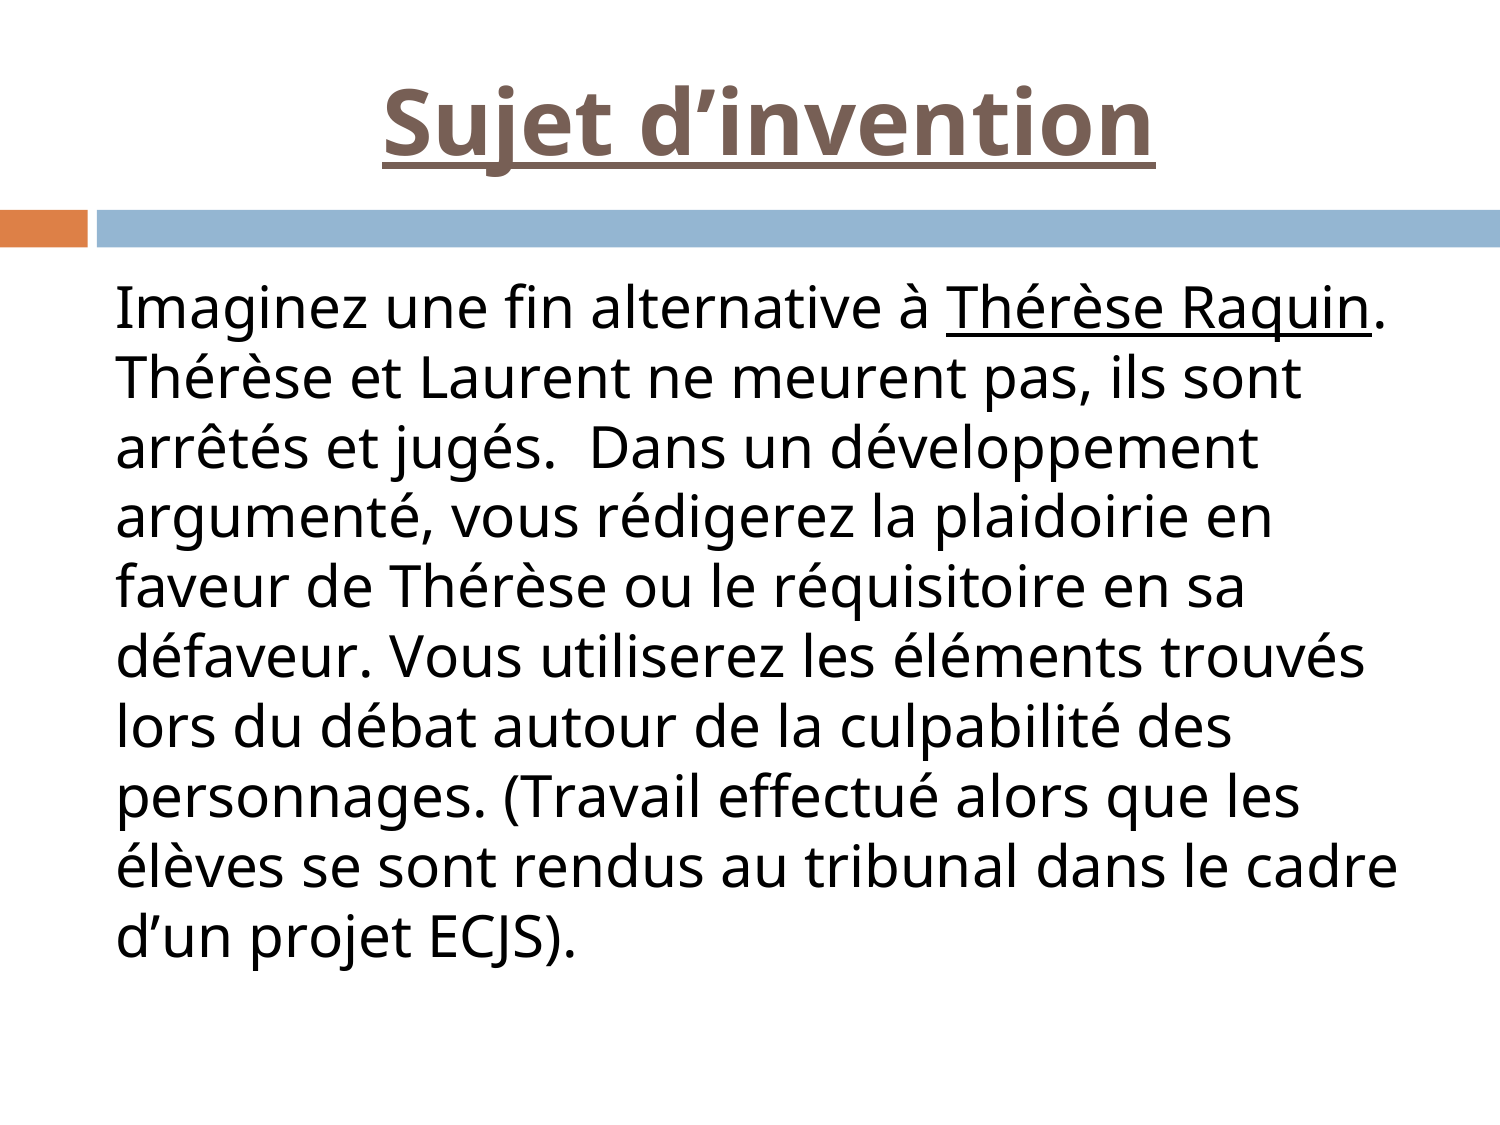

# Sujet d’invention
Imaginez une fin alternative à Thérèse Raquin. Thérèse et Laurent ne meurent pas, ils sont arrêtés et jugés. Dans un développement argumenté, vous rédigerez la plaidoirie en faveur de Thérèse ou le réquisitoire en sa défaveur. Vous utiliserez les éléments trouvés lors du débat autour de la culpabilité des personnages. (Travail effectué alors que les élèves se sont rendus au tribunal dans le cadre d’un projet ECJS).